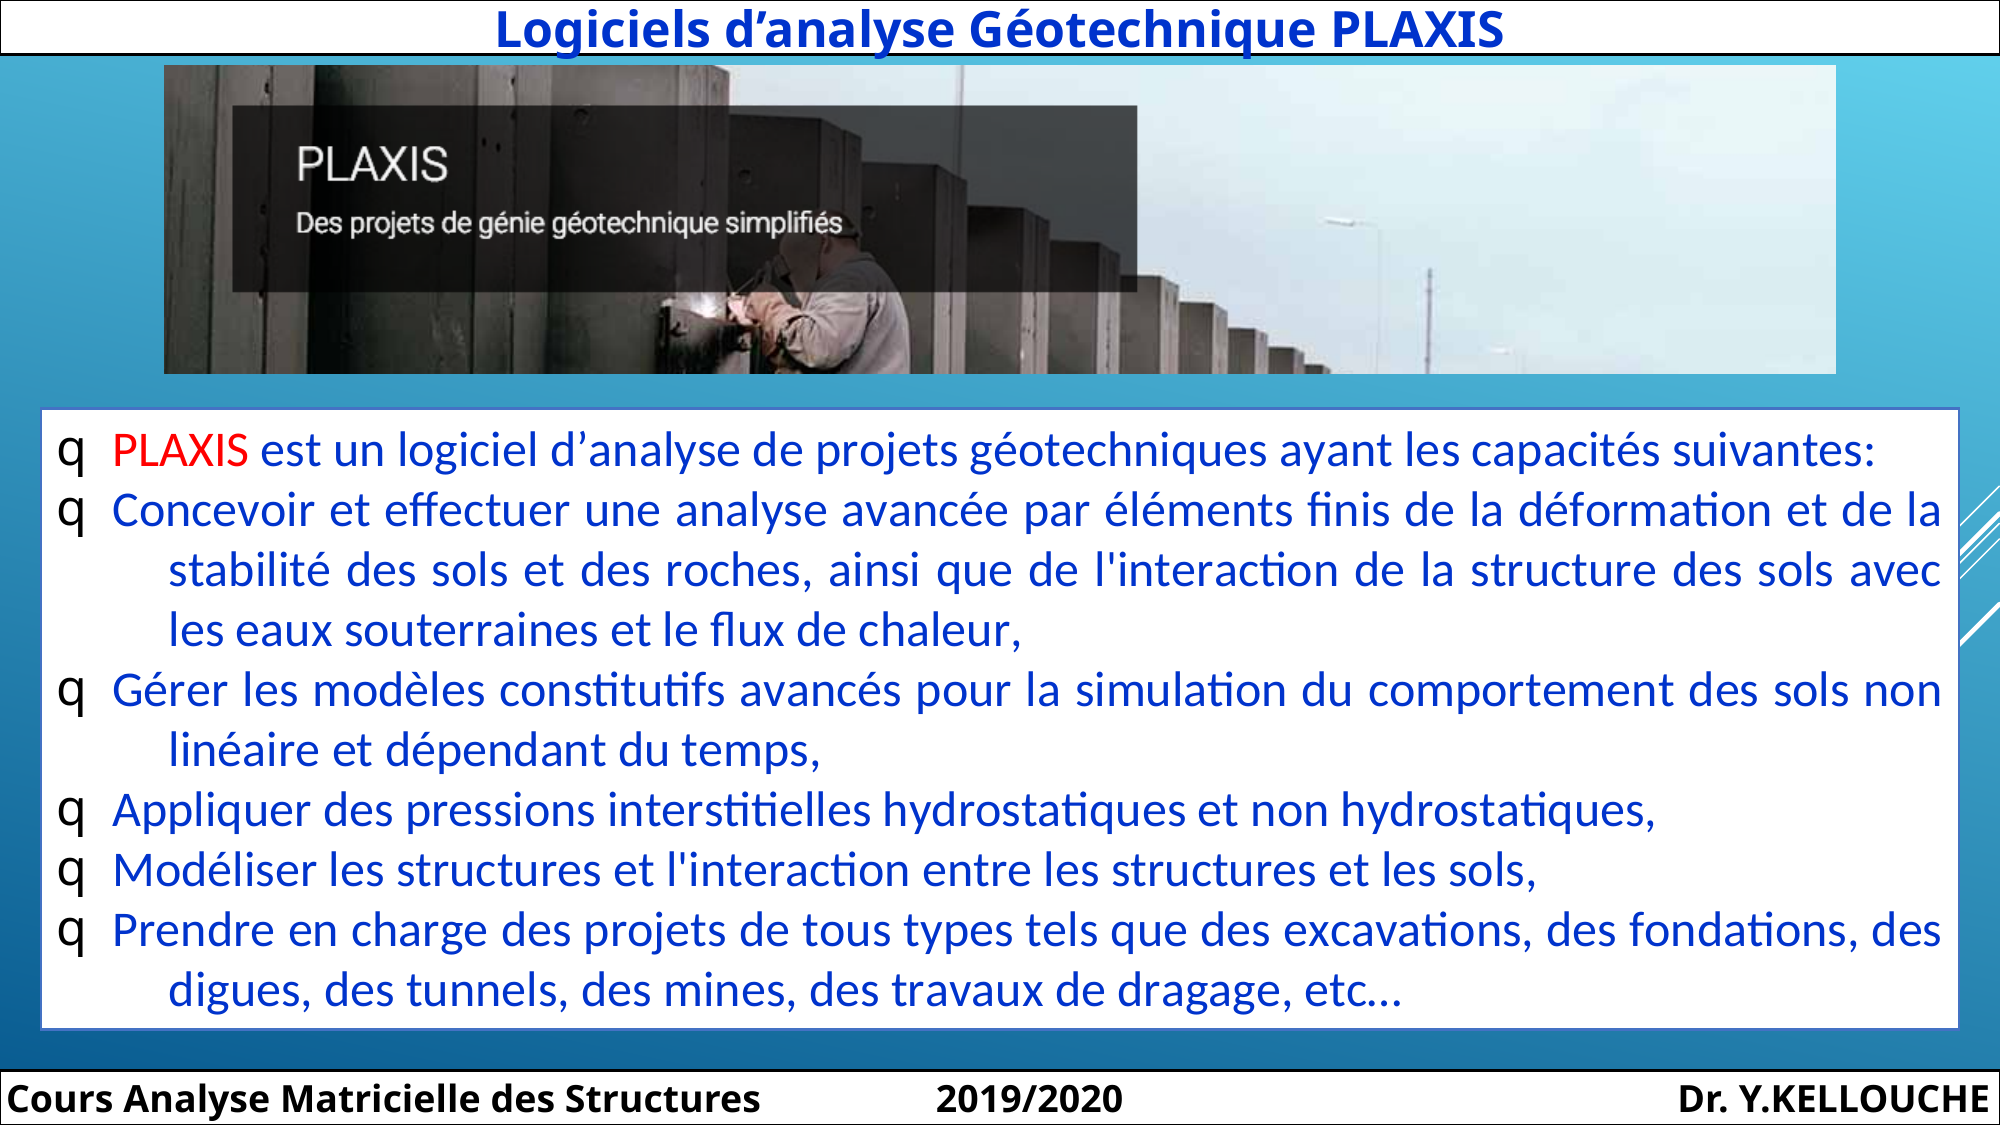

Logiciels d’analyse Géotechnique PLAXIS
PLAXIS est un logiciel d’analyse de projets géotechniques ayant les capacités suivantes:
Concevoir et effectuer une analyse avancée par éléments finis de la déformation et de la stabilité des sols et des roches, ainsi que de l'interaction de la structure des sols avec les eaux souterraines et le flux de chaleur,
Gérer les modèles constitutifs avancés pour la simulation du comportement des sols non linéaire et dépendant du temps,
Appliquer des pressions interstitielles hydrostatiques et non hydrostatiques,
Modéliser les structures et l'interaction entre les structures et les sols,
Prendre en charge des projets de tous types tels que des excavations, des fondations, des digues, des tunnels, des mines, des travaux de dragage, etc…
Cours Analyse Matricielle des Structures 2019/2020 Dr. Y.KELLOUCHE